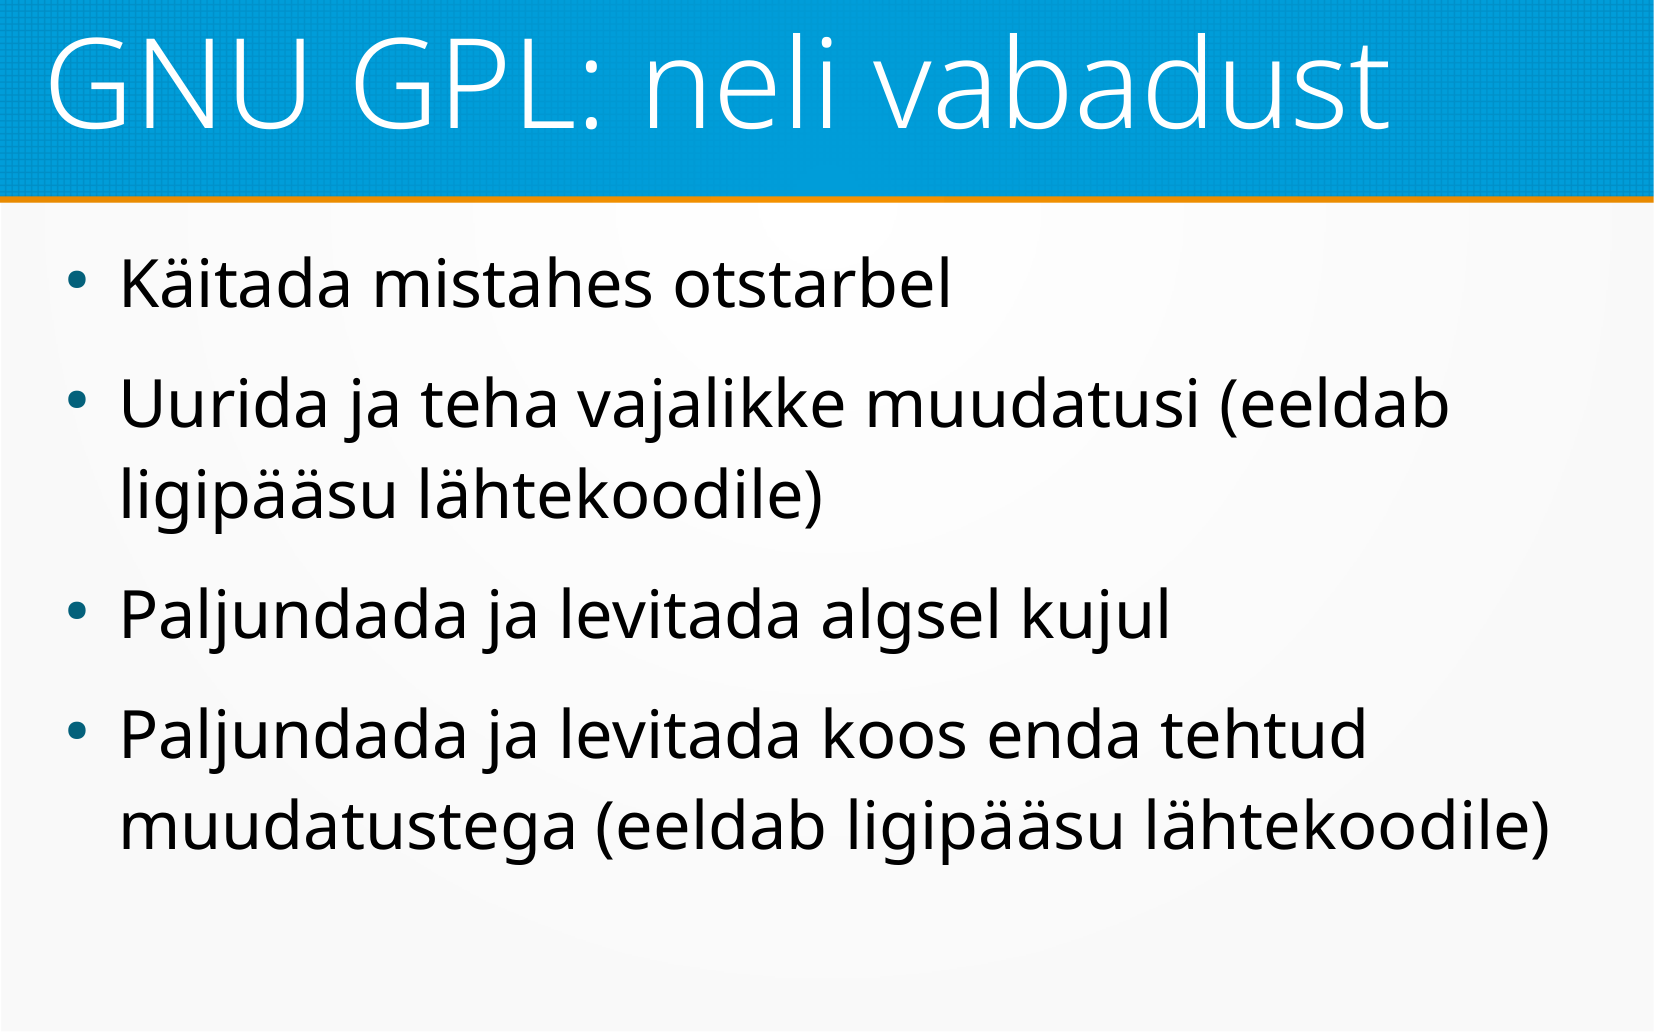

# GNU GPL: neli vabadust
Käitada mistahes otstarbel
Uurida ja teha vajalikke muudatusi (eeldab ligipääsu lähtekoodile)
Paljundada ja levitada algsel kujul
Paljundada ja levitada koos enda tehtud muudatustega (eeldab ligipääsu lähtekoodile)